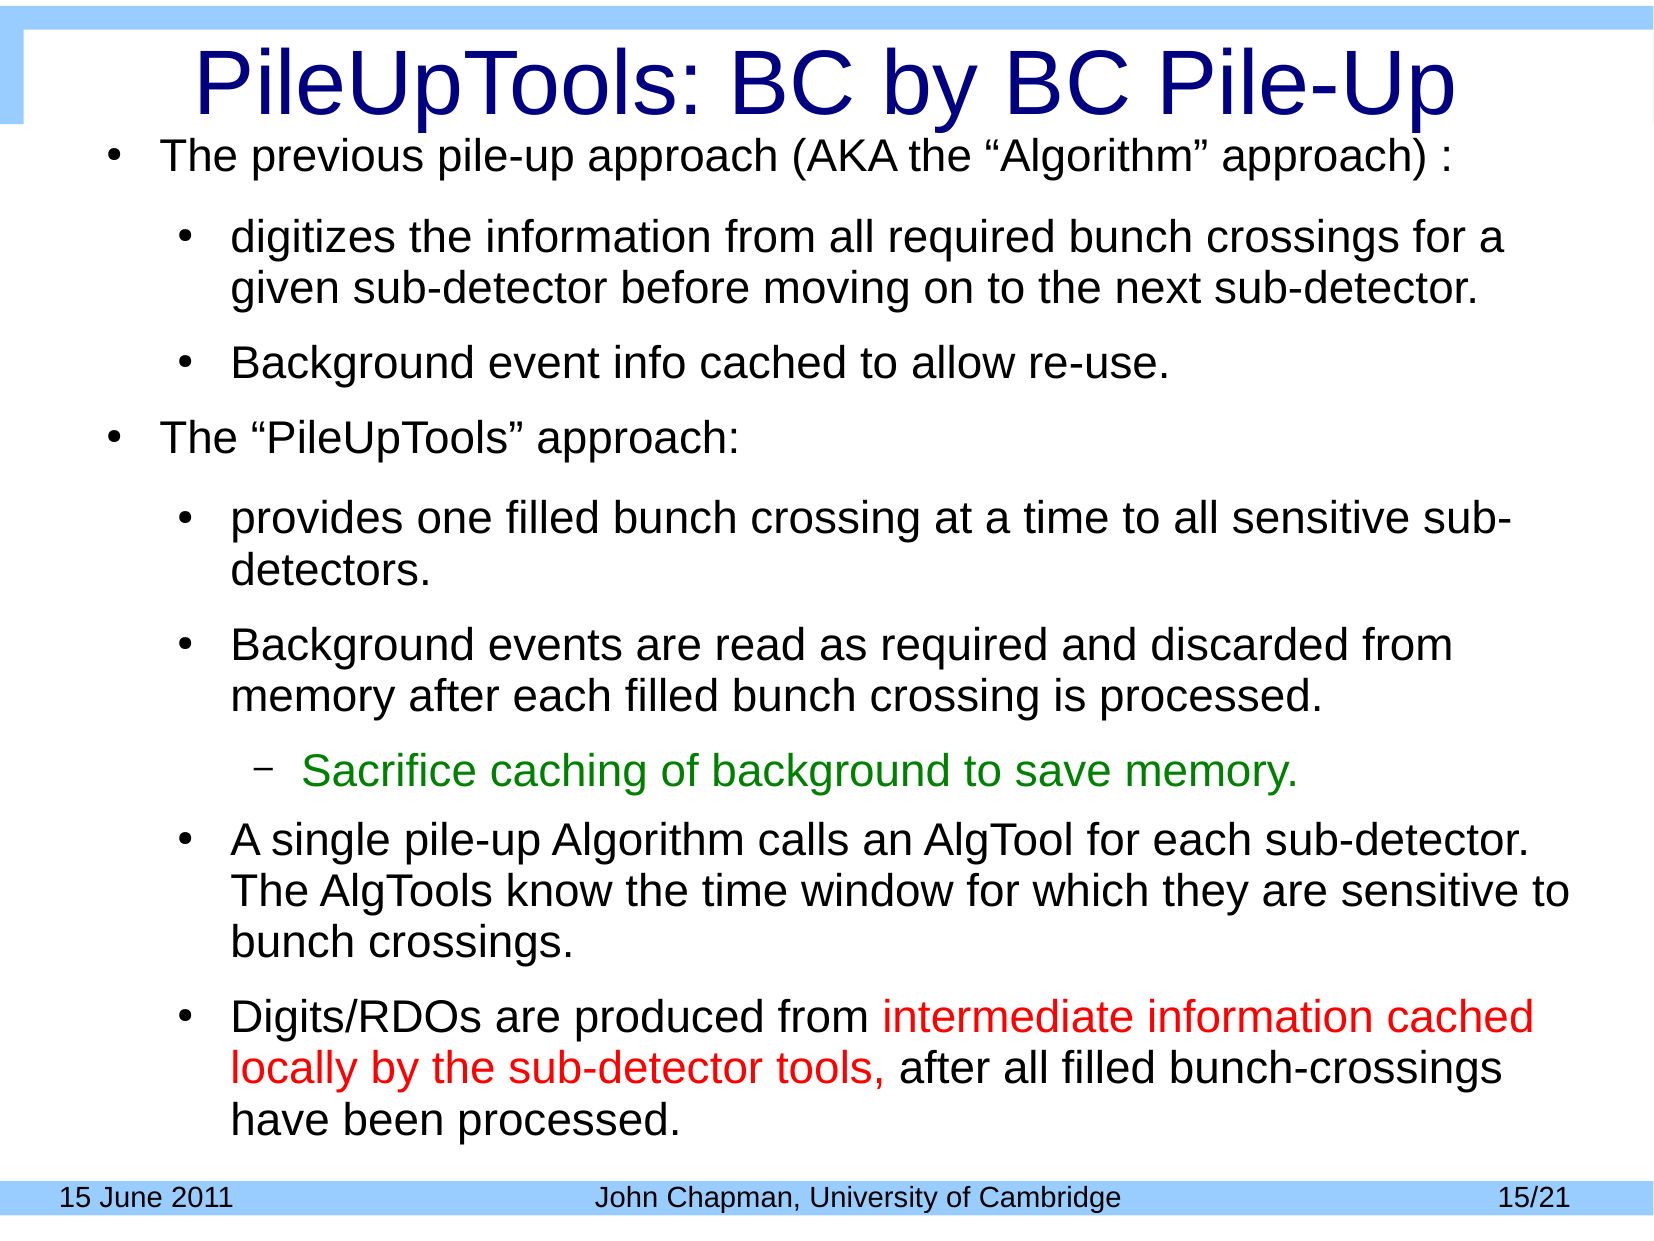

# PileUpTools: BC by BC Pile-Up
The previous pile-up approach (AKA the “Algorithm” approach) :
digitizes the information from all required bunch crossings for a given sub-detector before moving on to the next sub-detector.
Background event info cached to allow re-use.
The “PileUpTools” approach:
provides one filled bunch crossing at a time to all sensitive sub-detectors.
Background events are read as required and discarded from memory after each filled bunch crossing is processed.
Sacrifice caching of background to save memory.
A single pile-up Algorithm calls an AlgTool for each sub-detector. The AlgTools know the time window for which they are sensitive to bunch crossings.
Digits/RDOs are produced from intermediate information cached locally by the sub-detector tools, after all filled bunch-crossings have been processed.
15